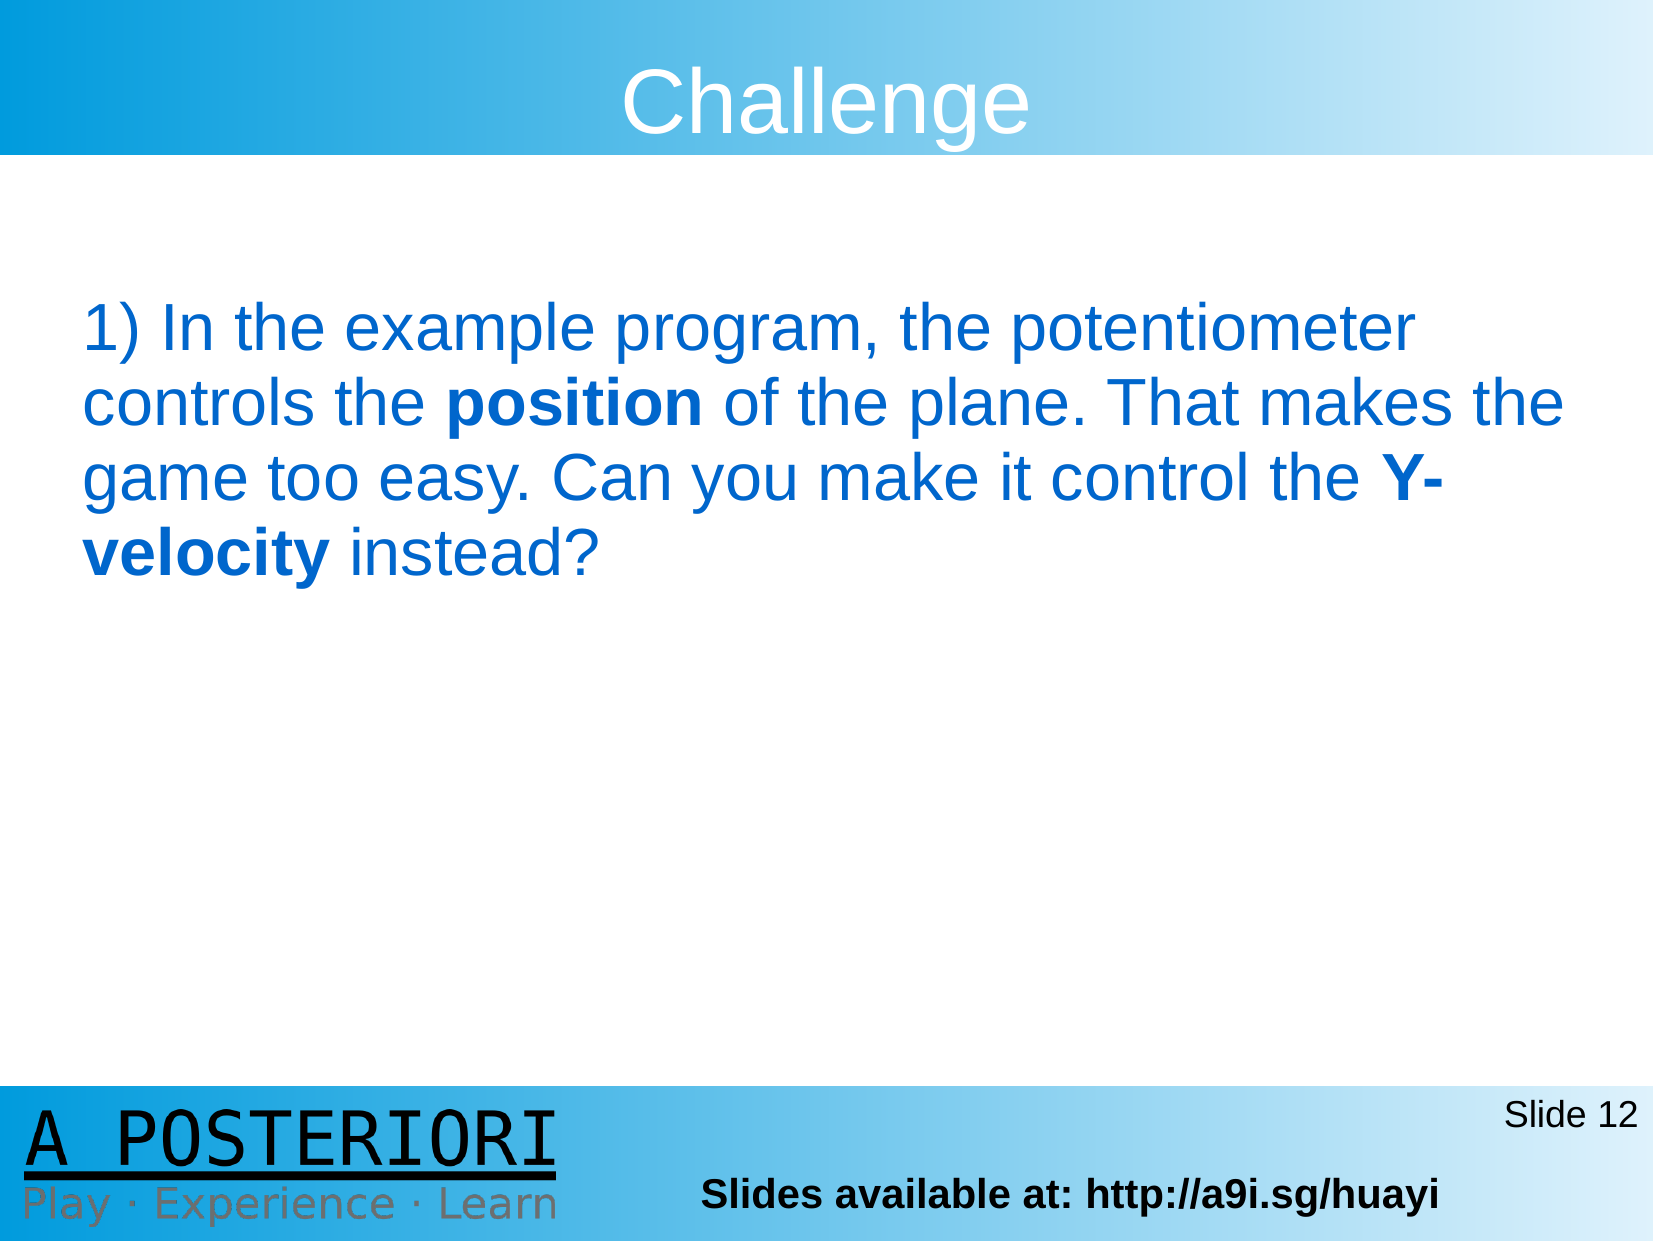

# Challenge
1) In the example program, the potentiometer controls the position of the plane. That makes the game too easy. Can you make it control the Y-velocity instead?